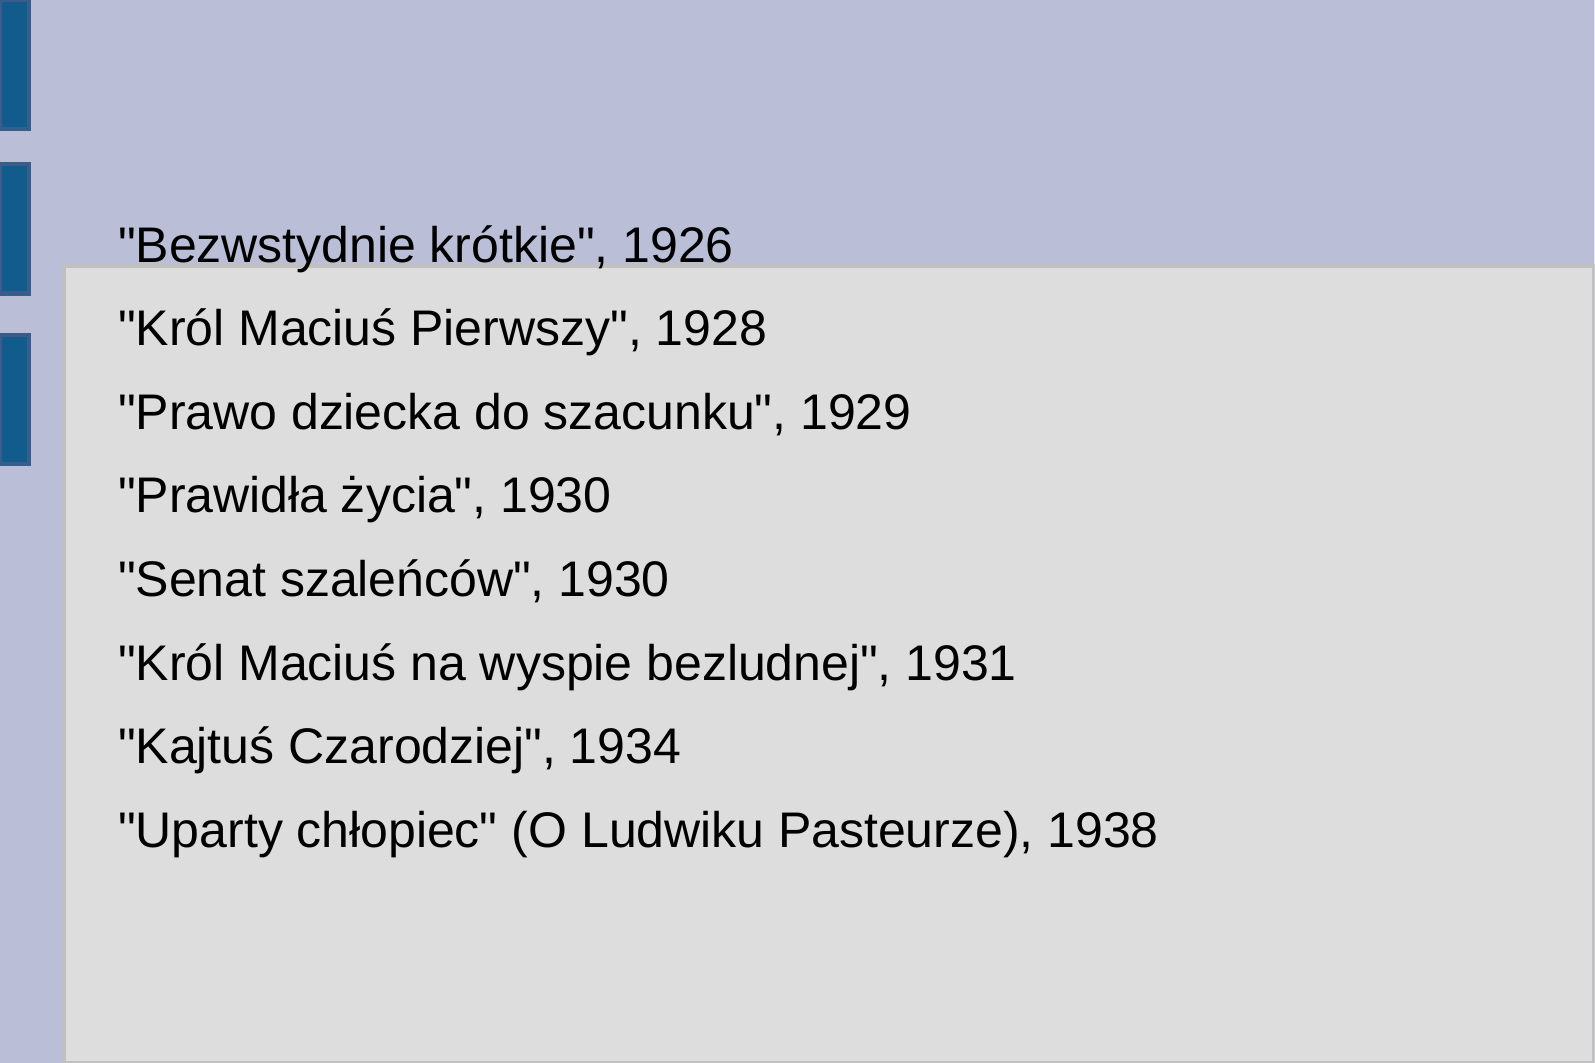

"Bezwstydnie krótkie", 1926
"Król Maciuś Pierwszy", 1928
"Prawo dziecka do szacunku", 1929
"Prawidła życia", 1930
"Senat szaleńców", 1930
"Król Maciuś na wyspie bezludnej", 1931
"Kajtuś Czarodziej", 1934
"Uparty chłopiec" (O Ludwiku Pasteurze), 1938